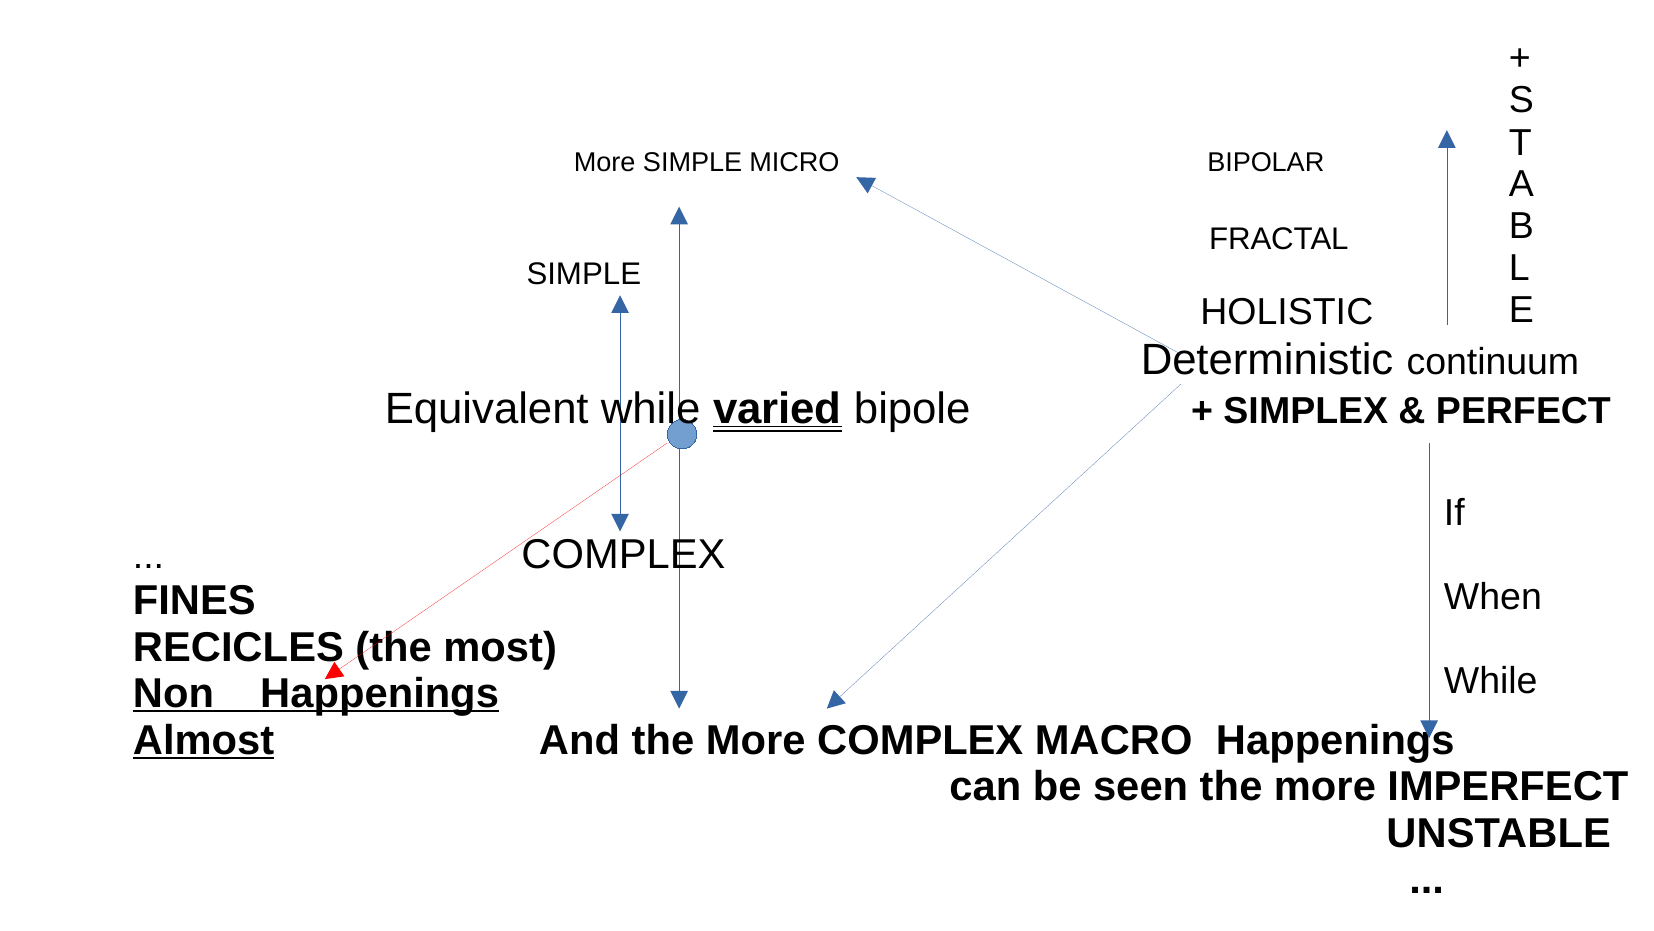

+
S
T
A
B
L
E
 More SIMPLE MICRO BIPOLAR
 FRACTAL
 SIMPLE
 HOLISTIC
 Deterministic continuum
 Equivalent while varied bipole + SIMPLEX & PERFECT
... COMPLEX
FINES
RECICLES (the most)
Non Happenings
Almost And the More COMPLEX MACRO Happenings
 can be seen the more IMPERFECT
 UNSTABLE
 ...
If
When
While